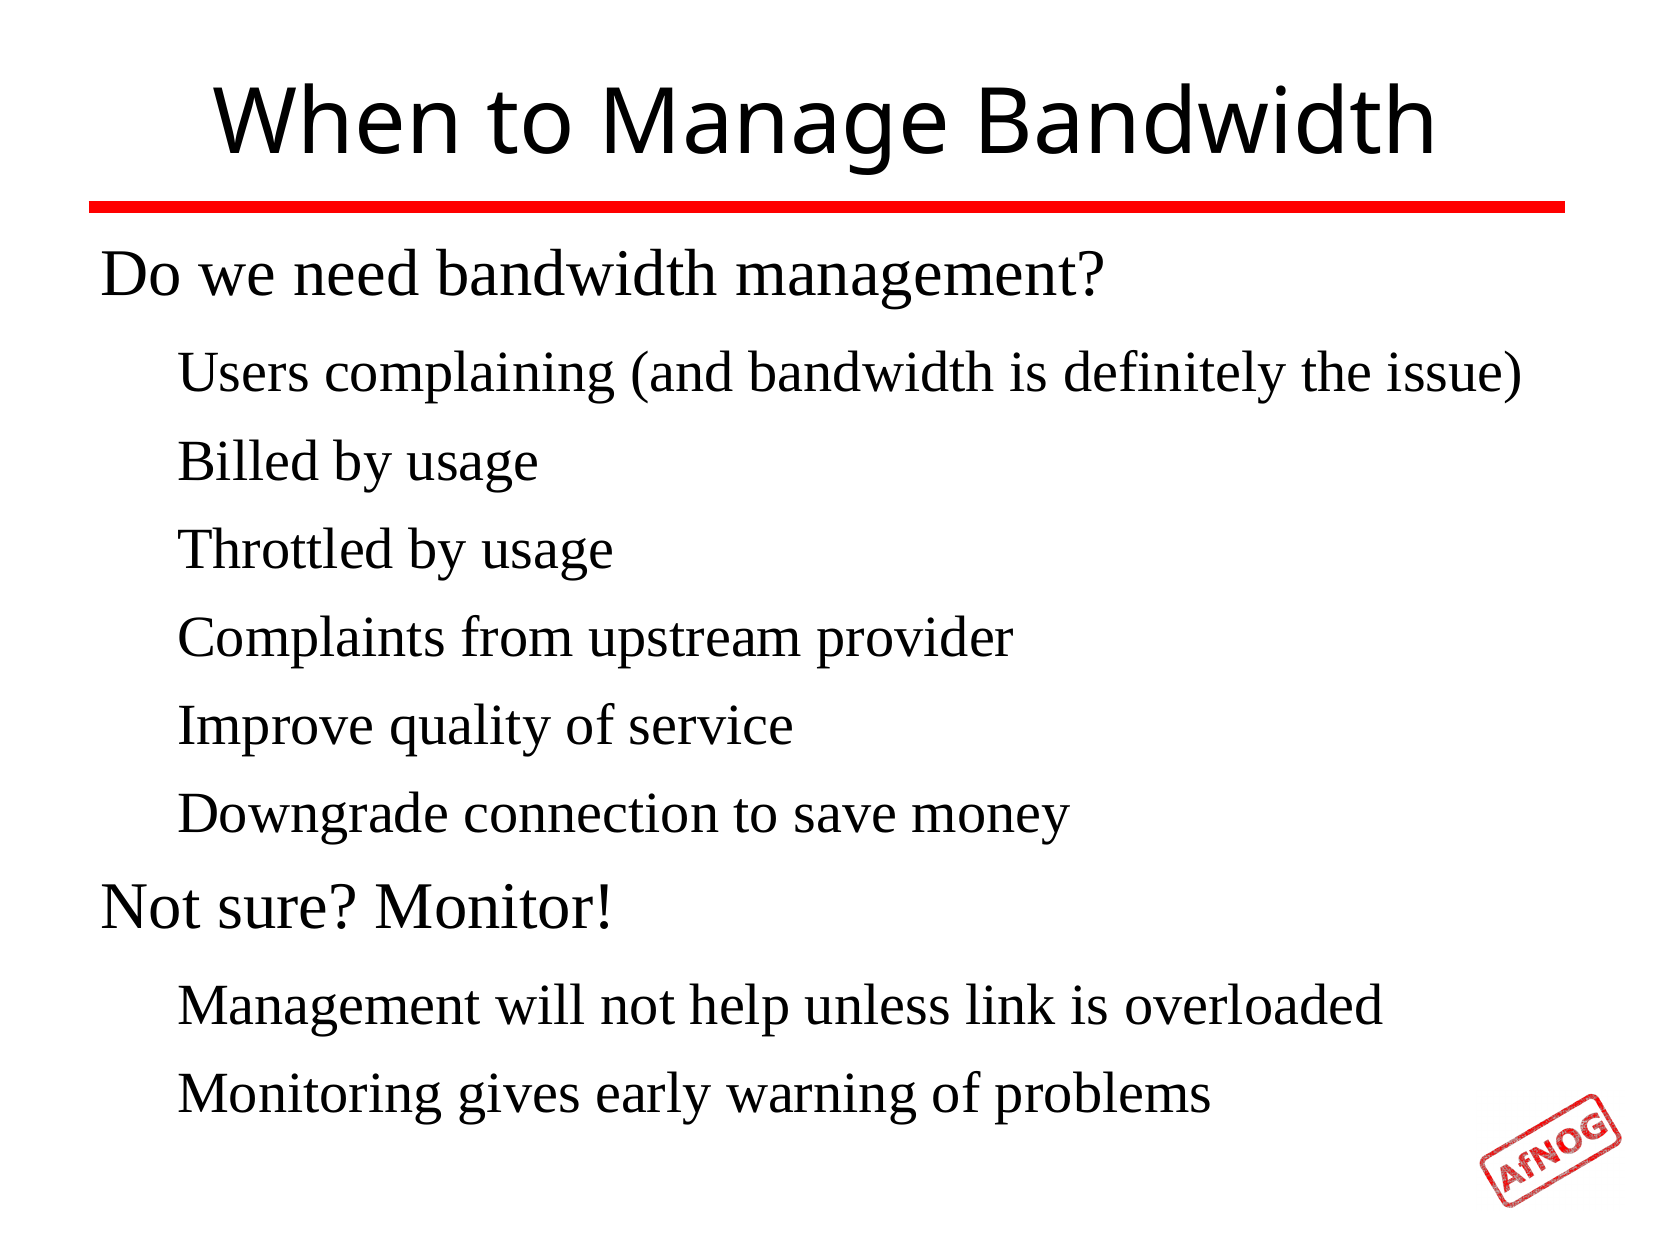

# When to Manage Bandwidth
Do we need bandwidth management?
Users complaining (and bandwidth is definitely the issue)
Billed by usage
Throttled by usage
Complaints from upstream provider
Improve quality of service
Downgrade connection to save money
Not sure? Monitor!
Management will not help unless link is overloaded
Monitoring gives early warning of problems